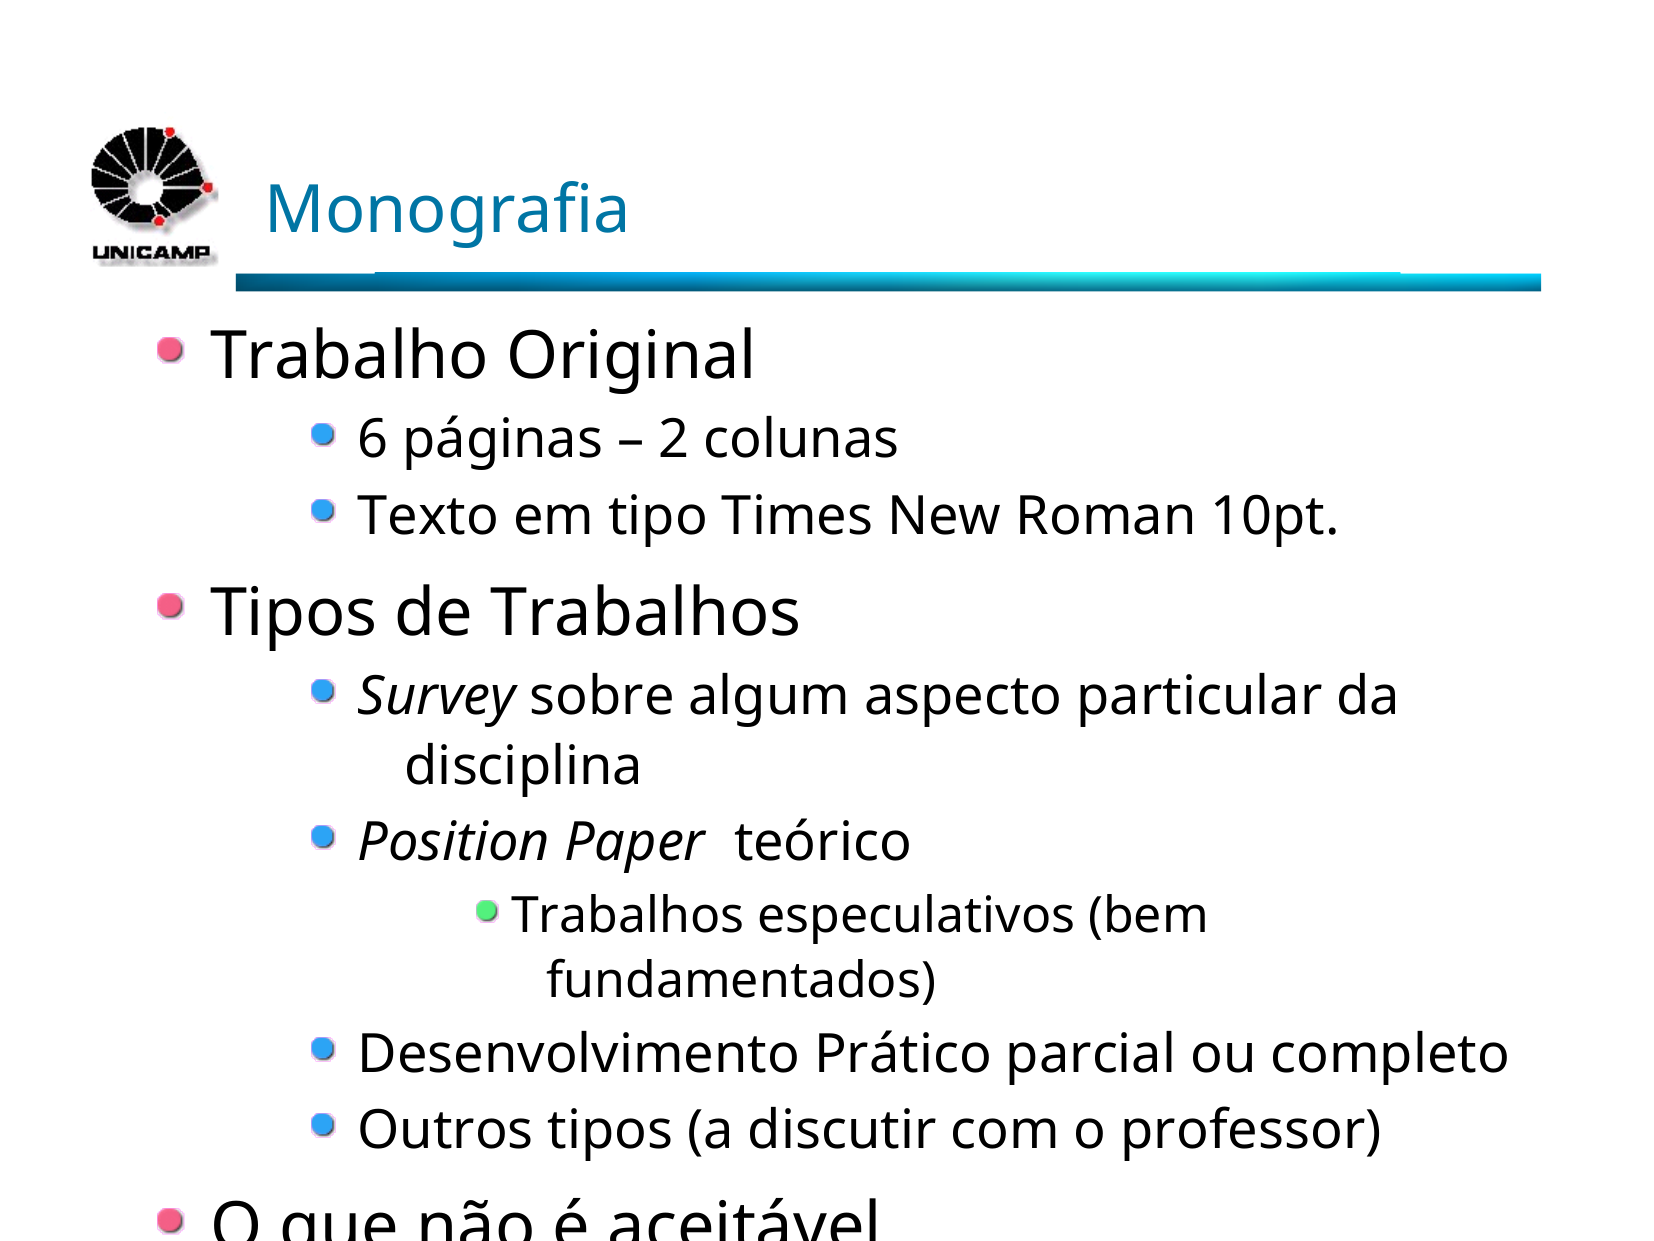

# Monografia
Trabalho Original
6 páginas – 2 colunas
Texto em tipo Times New Roman 10pt.
Tipos de Trabalhos
Survey sobre algum aspecto particular da disciplina
Position Paper teórico
Trabalhos especulativos (bem fundamentados)
Desenvolvimento Prático parcial ou completo
Outros tipos (a discutir com o professor)
O que não é aceitável
Em hipótese nenhuma: Plágio !
Reprovação na disciplina